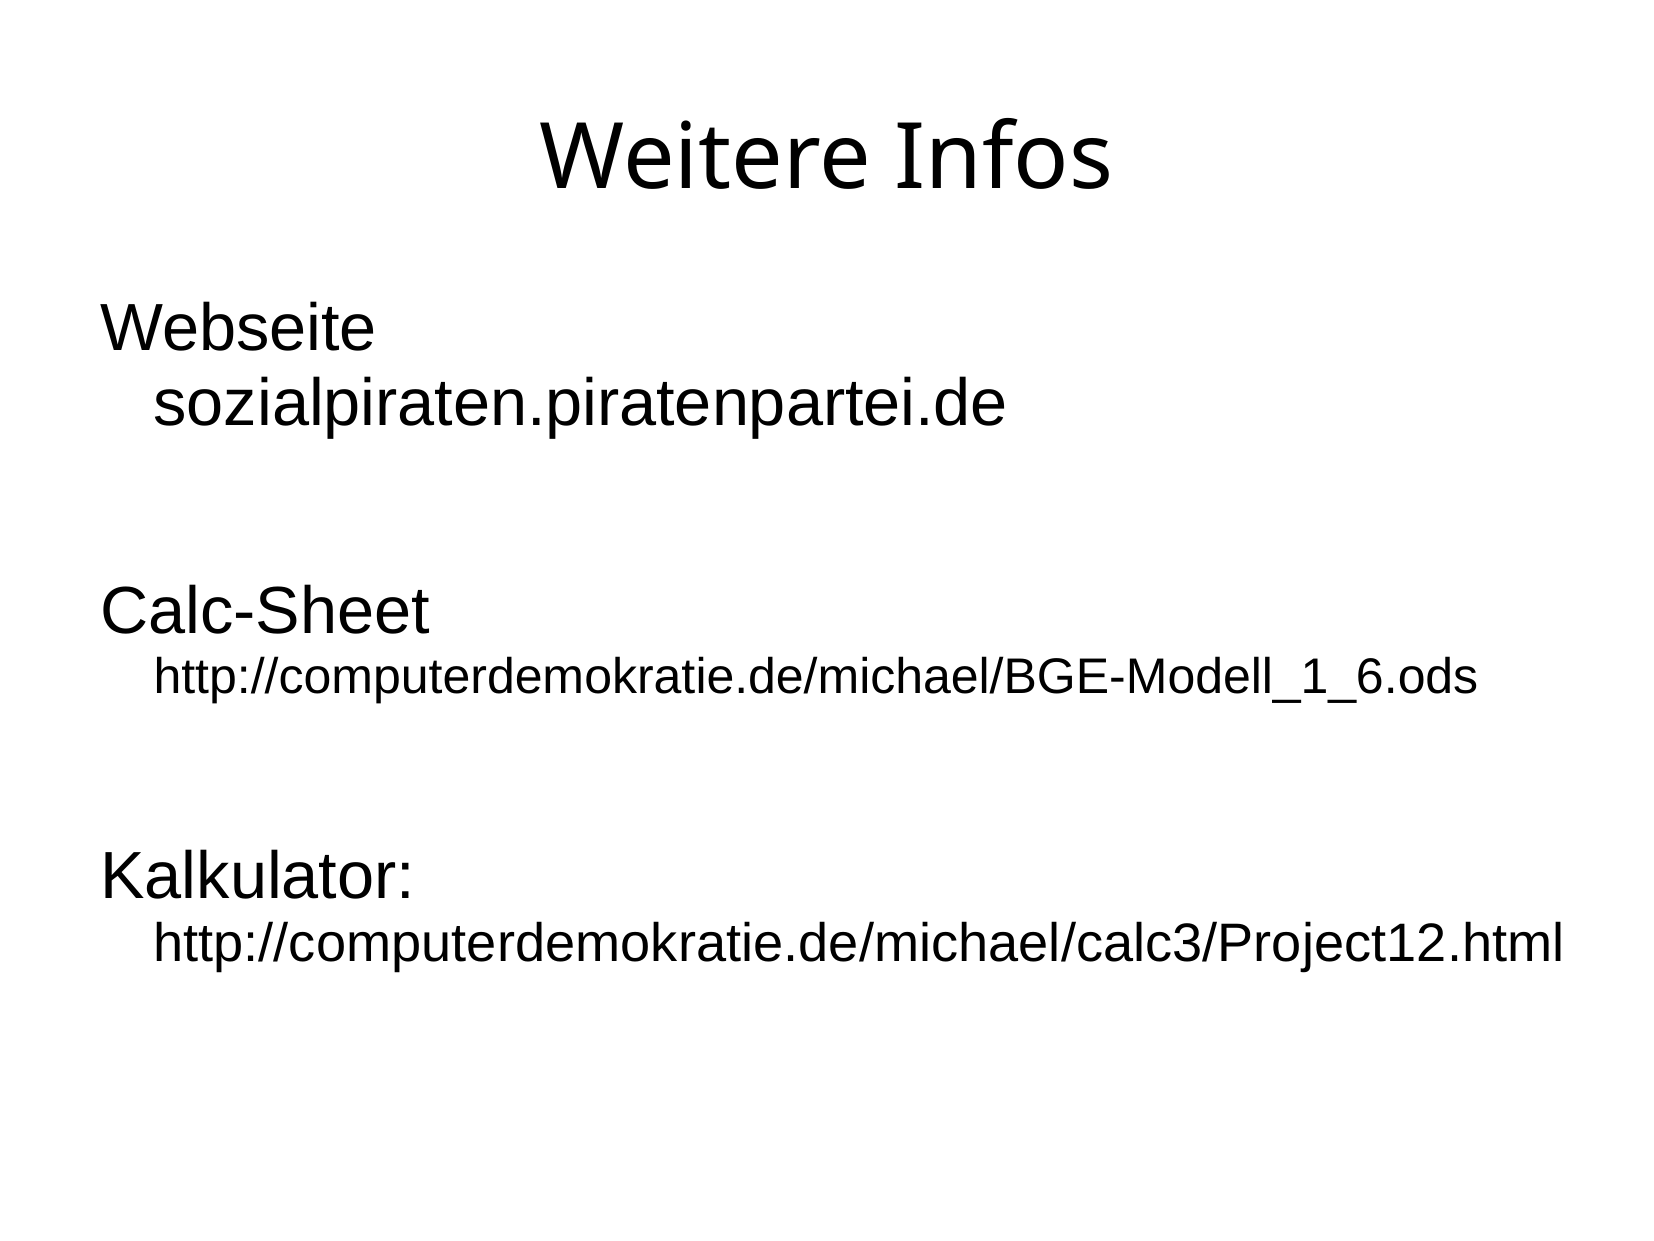

# Weitere Infos
Webseite
sozialpiraten.piratenpartei.de
Calc-Sheet
http://computerdemokratie.de/michael/BGE-Modell_1_6.ods
Kalkulator: http://computerdemokratie.de/michael/calc3/Project12.html